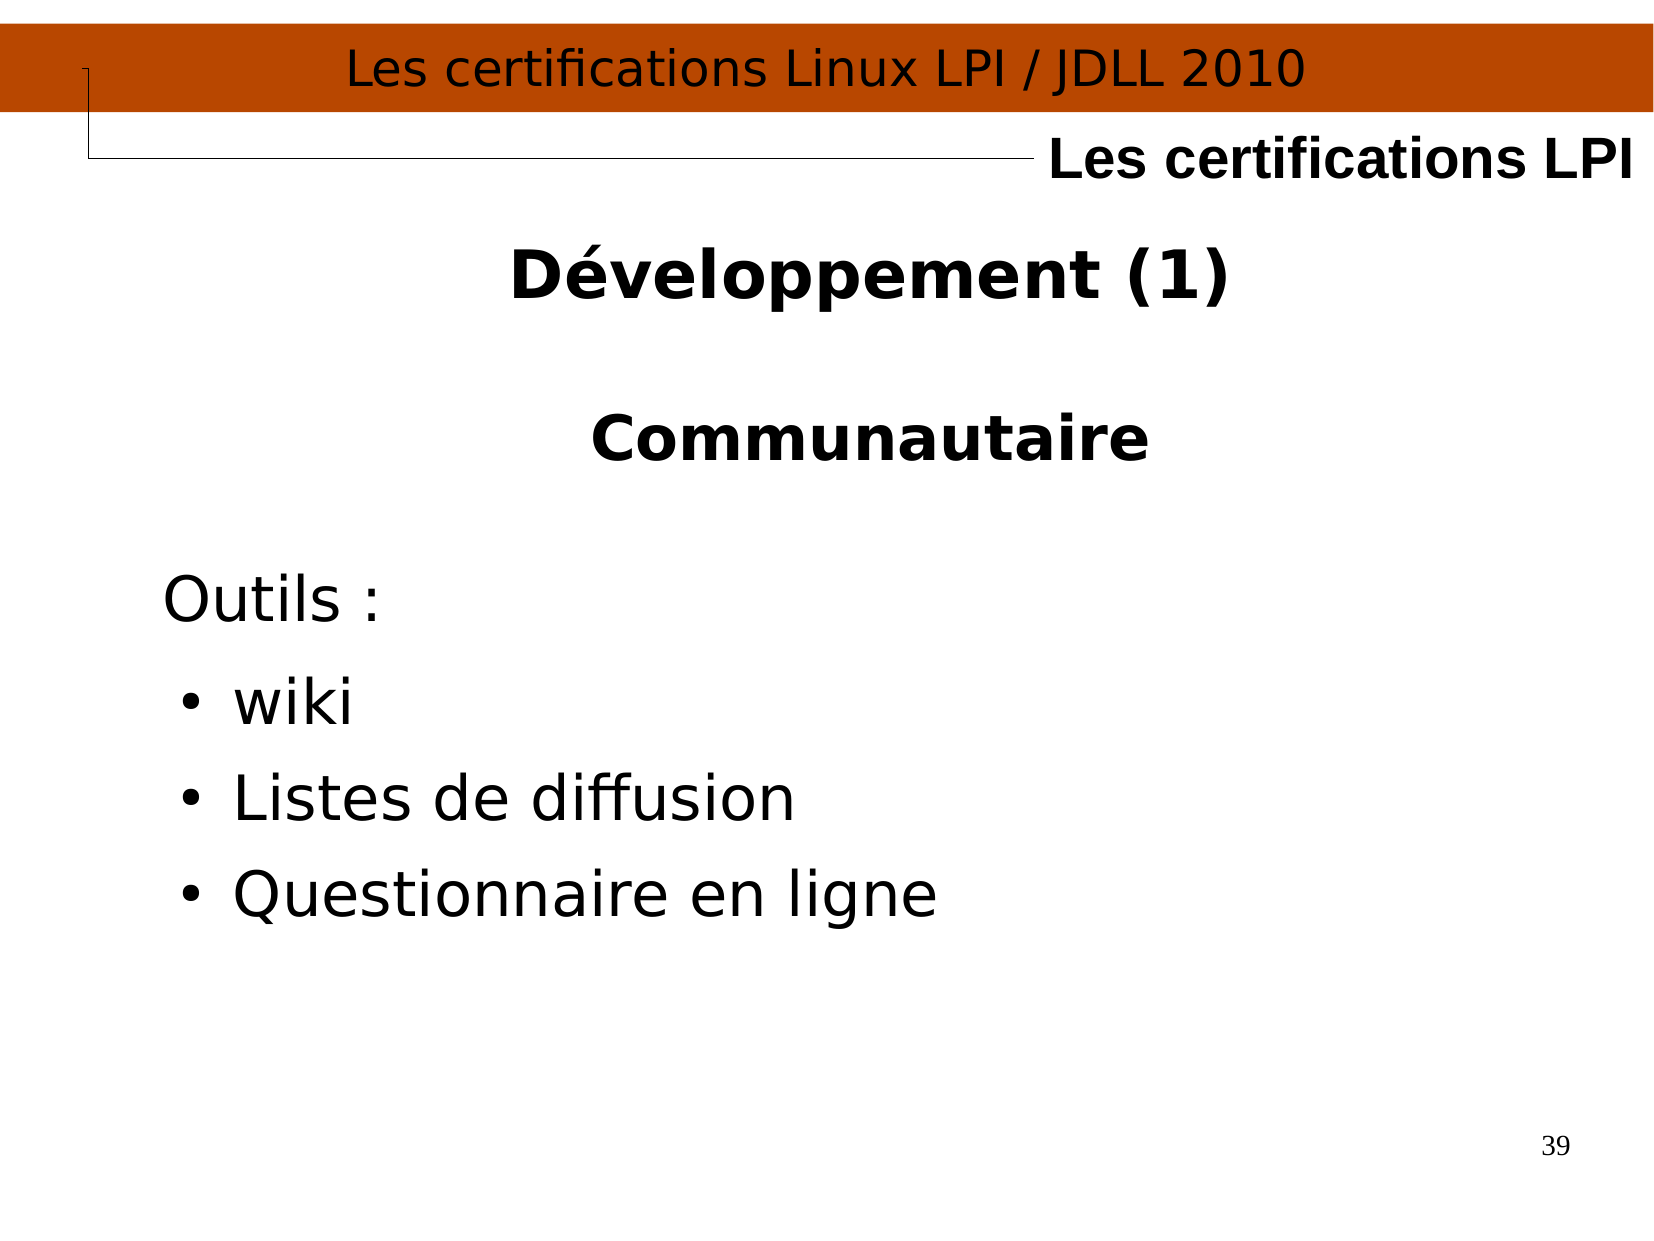

# Les certifications Linux LPI / JDLL 2010
Les certifications LPI
Développement (1)
Communautaire
Outils :
wiki
Listes de diffusion
Questionnaire en ligne
39